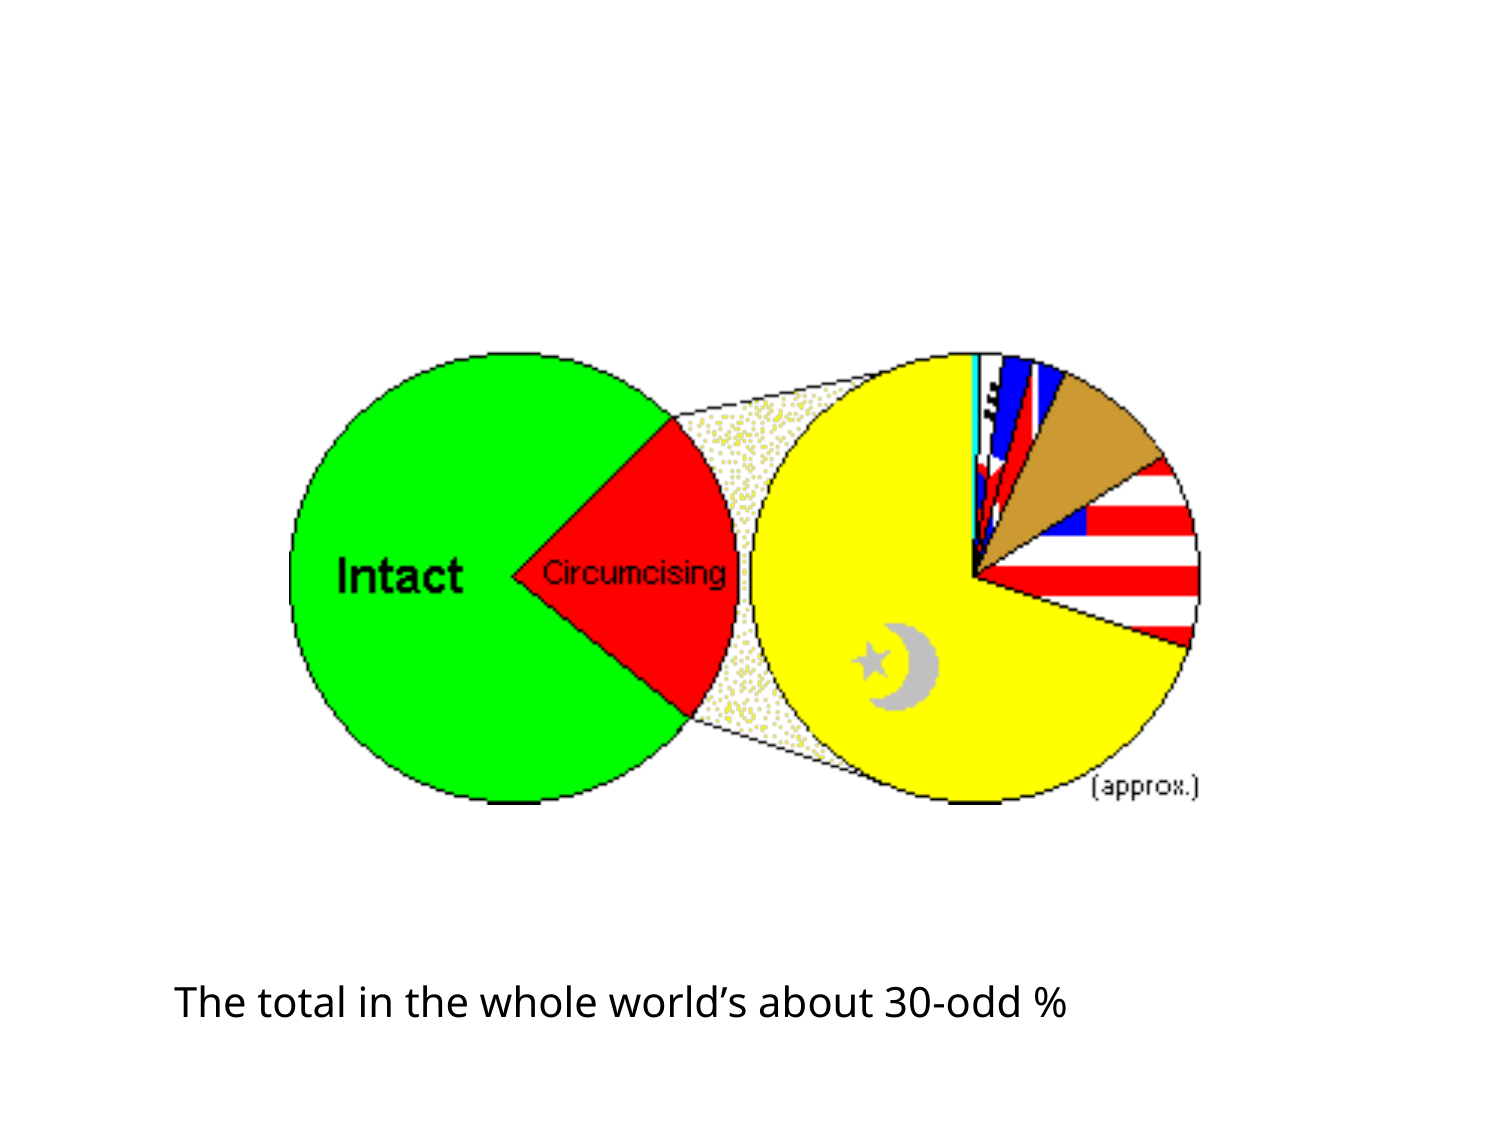

The total in the whole world’s about 30-odd %